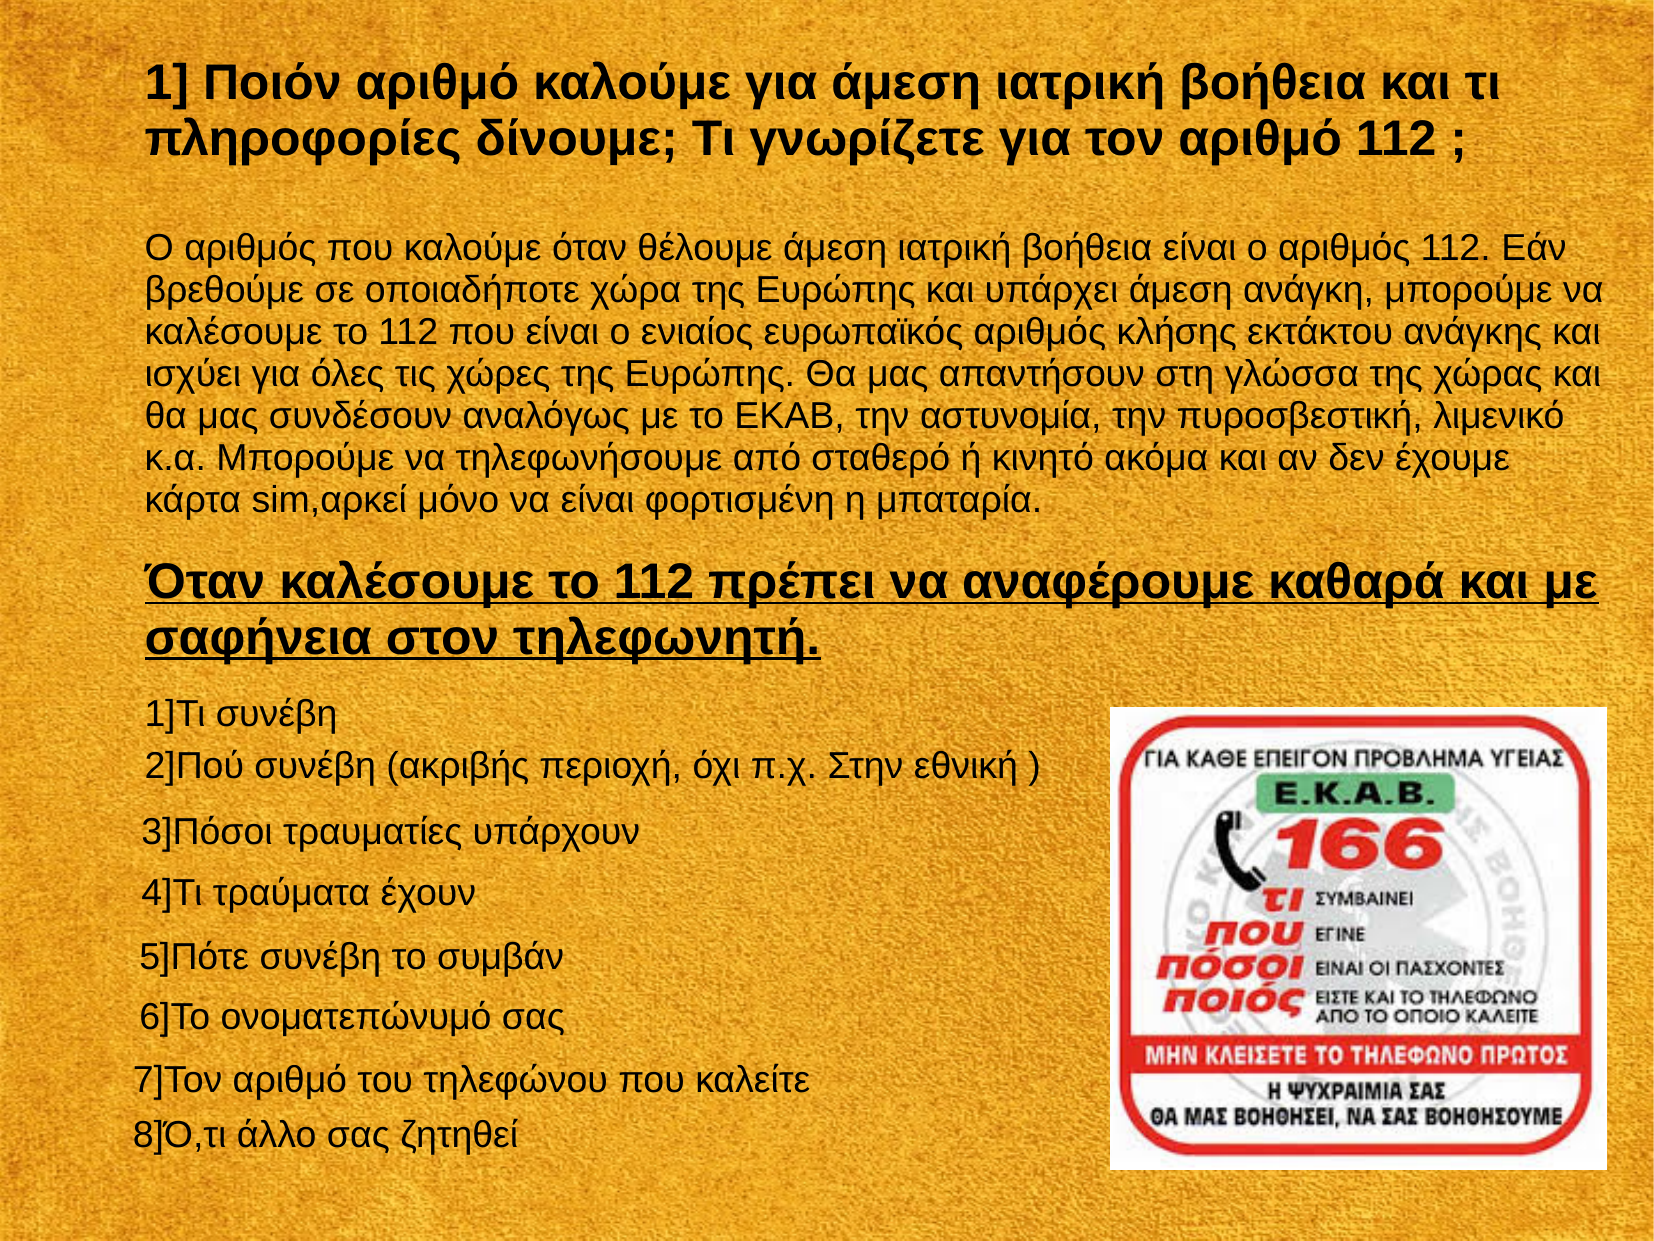

1] Ποιόν αριθμό καλούμε για άμεση ιατρική βοήθεια και τι πληροφορίες δίνουμε; Τι γνωρίζετε για τον αριθμό 112 ;
Ο αριθμός που καλούμε όταν θέλουμε άμεση ιατρική βοήθεια είναι ο αριθμός 112. Εάν βρεθούμε σε οποιαδήποτε χώρα της Ευρώπης και υπάρχει άμεση ανάγκη, μπορούμε να καλέσουμε το 112 που είναι ο ενιαίος ευρωπαϊκός αριθμός κλήσης εκτάκτου ανάγκης και ισχύει για όλες τις χώρες της Ευρώπης. Θα μας απαντήσουν στη γλώσσα της χώρας και θα μας συνδέσουν αναλόγως με το ΕΚΑΒ, την αστυνομία, την πυροσβεστική, λιμενικό κ.α. Μπορούμε να τηλεφωνήσουμε από σταθερό ή κινητό ακόμα και αν δεν έχουμε κάρτα sim,αρκεί μόνο να είναι φορτισμένη η μπαταρία.
Όταν καλέσουμε το 112 πρέπει να αναφέρουμε καθαρά και με σαφήνεια στον τηλεφωνητή.
1]Τι συνέβη
2]Πού συνέβη (ακριβής περιοχή, όχι π.χ. Στην εθνική )
3]Πόσοι τραυματίες υπάρχουν
4]Τι τραύματα έχουν
5]Πότε συνέβη το συμβάν
6]Το ονοματεπώνυμό σας
7]Τον αριθμό του τηλεφώνου που καλείτε
8]Ό,τι άλλο σας ζητηθεί